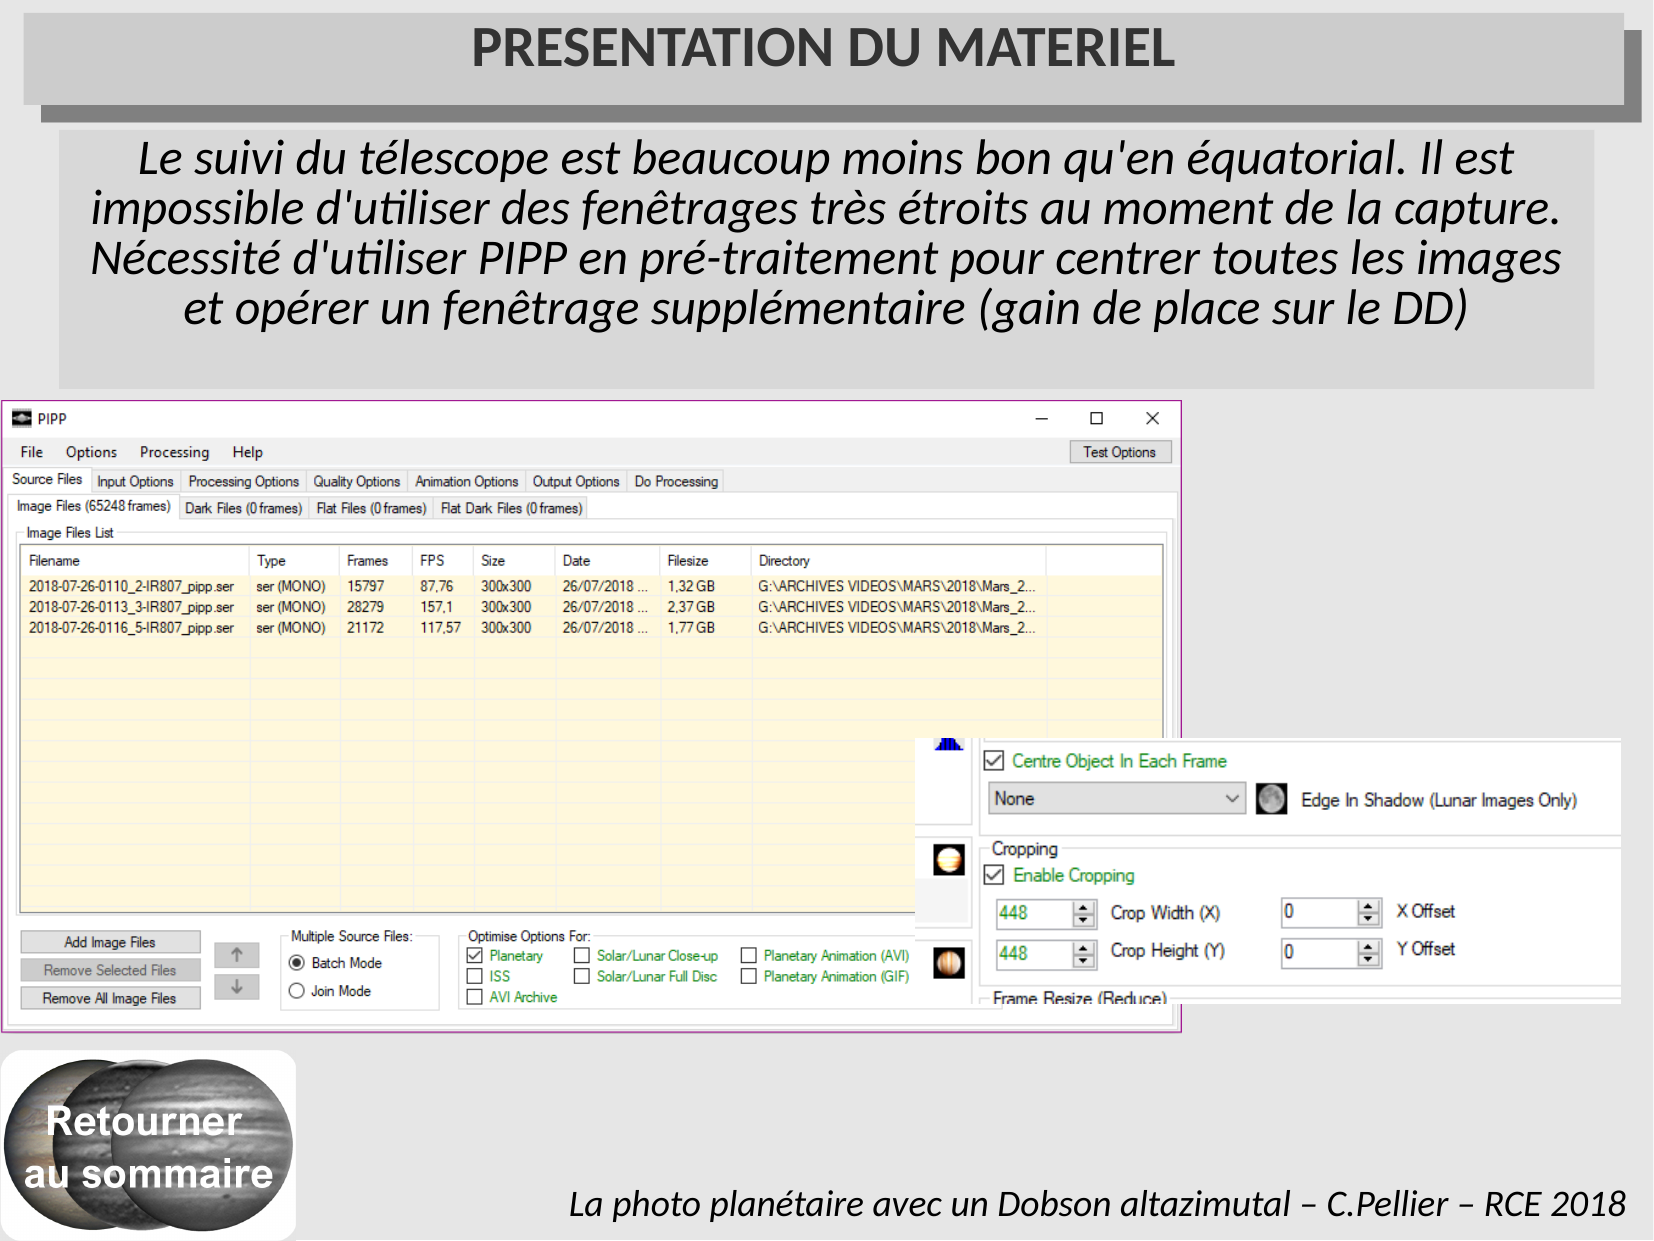

PRESENTATION DU MATERIEL
Le suivi du télescope est beaucoup moins bon qu'en équatorial. Il est impossible d'utiliser des fenêtrages très étroits au moment de la capture. Nécessité d'utiliser PIPP en pré-traitement pour centrer toutes les images et opérer un fenêtrage supplémentaire (gain de place sur le DD)
La photo planétaire avec un Dobson altazimutal – C.Pellier – RCE 2018